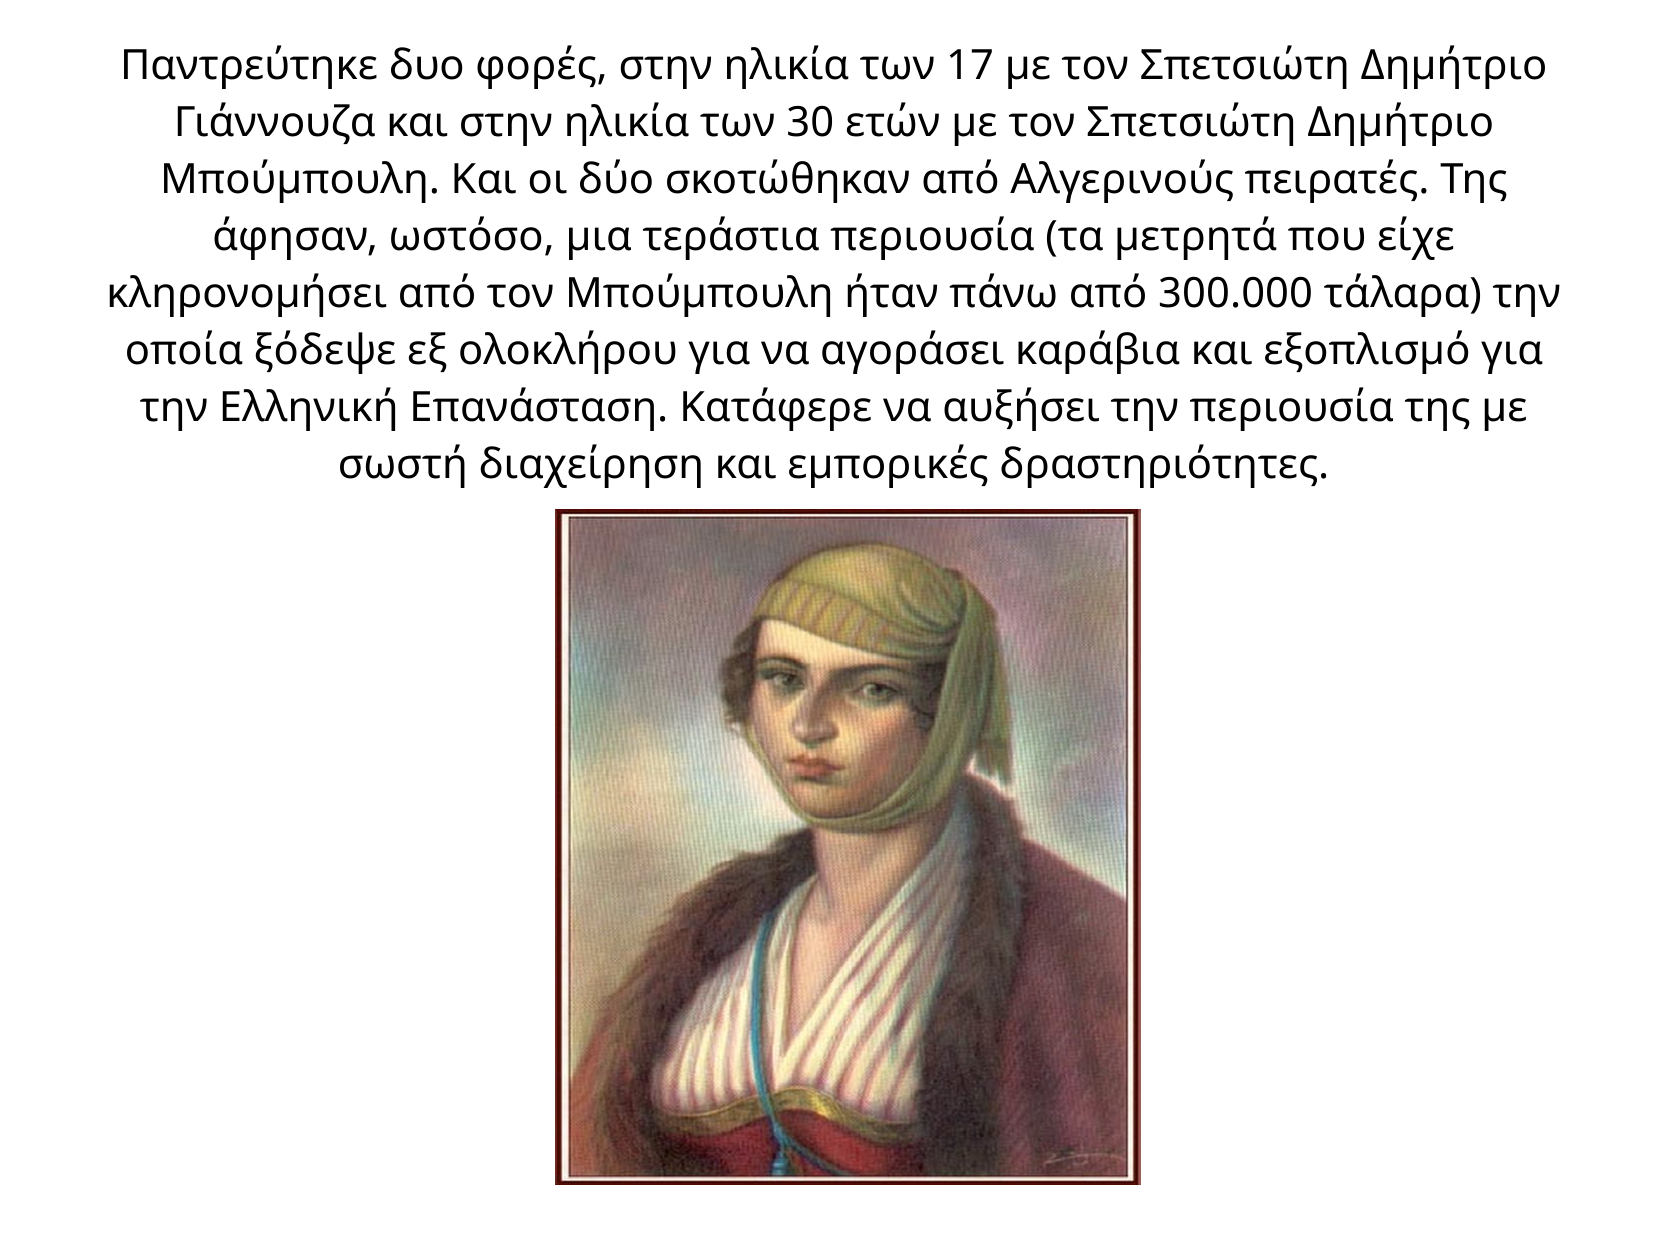

# Παντρεύτηκε δυο φορές, στην ηλικία των 17 με τον Σπετσιώτη Δημήτριο Γιάννουζα και στην ηλικία των 30 ετών με τον Σπετσιώτη Δημήτριο Μπούμπουλη. Και οι δύο σκοτώθηκαν από Αλγερινούς πειρατές. Της άφησαν, ωστόσο, μια τεράστια περιουσία (τα μετρητά που είχε κληρονομήσει από τον Μπούμπουλη ήταν πάνω από 300.000 τάλαρα) την οποία ξόδεψε εξ ολοκλήρου για να αγοράσει καράβια και εξοπλισμό για την Ελληνική Επανάσταση. Κατάφερε να αυξήσει την περιουσία της με σωστή διαχείρηση και εμπορικές δραστηριότητες.